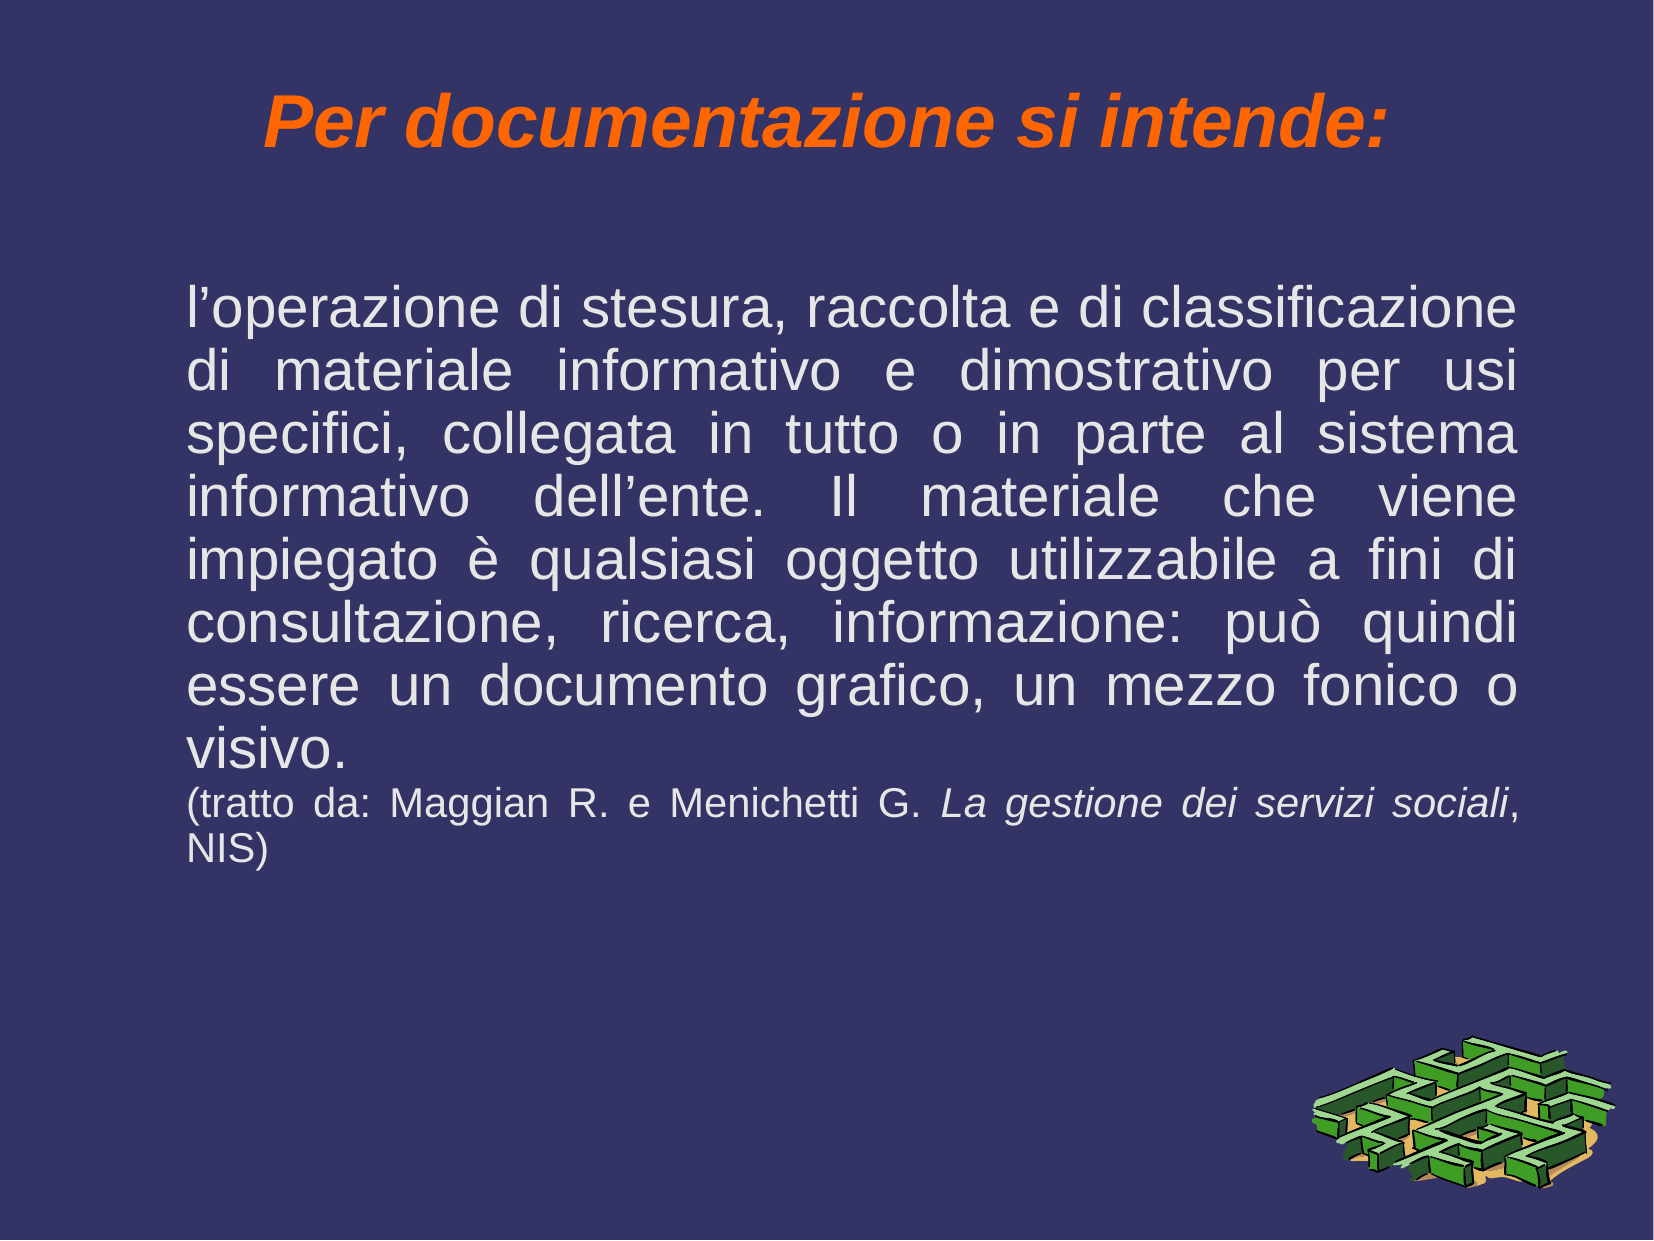

Per documentazione si intende:
	l’operazione di stesura, raccolta e di classificazione di materiale informativo e dimostrativo per usi specifici, collegata in tutto o in parte al sistema informativo dell’ente. Il materiale che viene impiegato è qualsiasi oggetto utilizzabile a fini di consultazione, ricerca, informazione: può quindi essere un documento grafico, un mezzo fonico o visivo.
	(tratto da: Maggian R. e Menichetti G. La gestione dei servizi sociali, NIS)